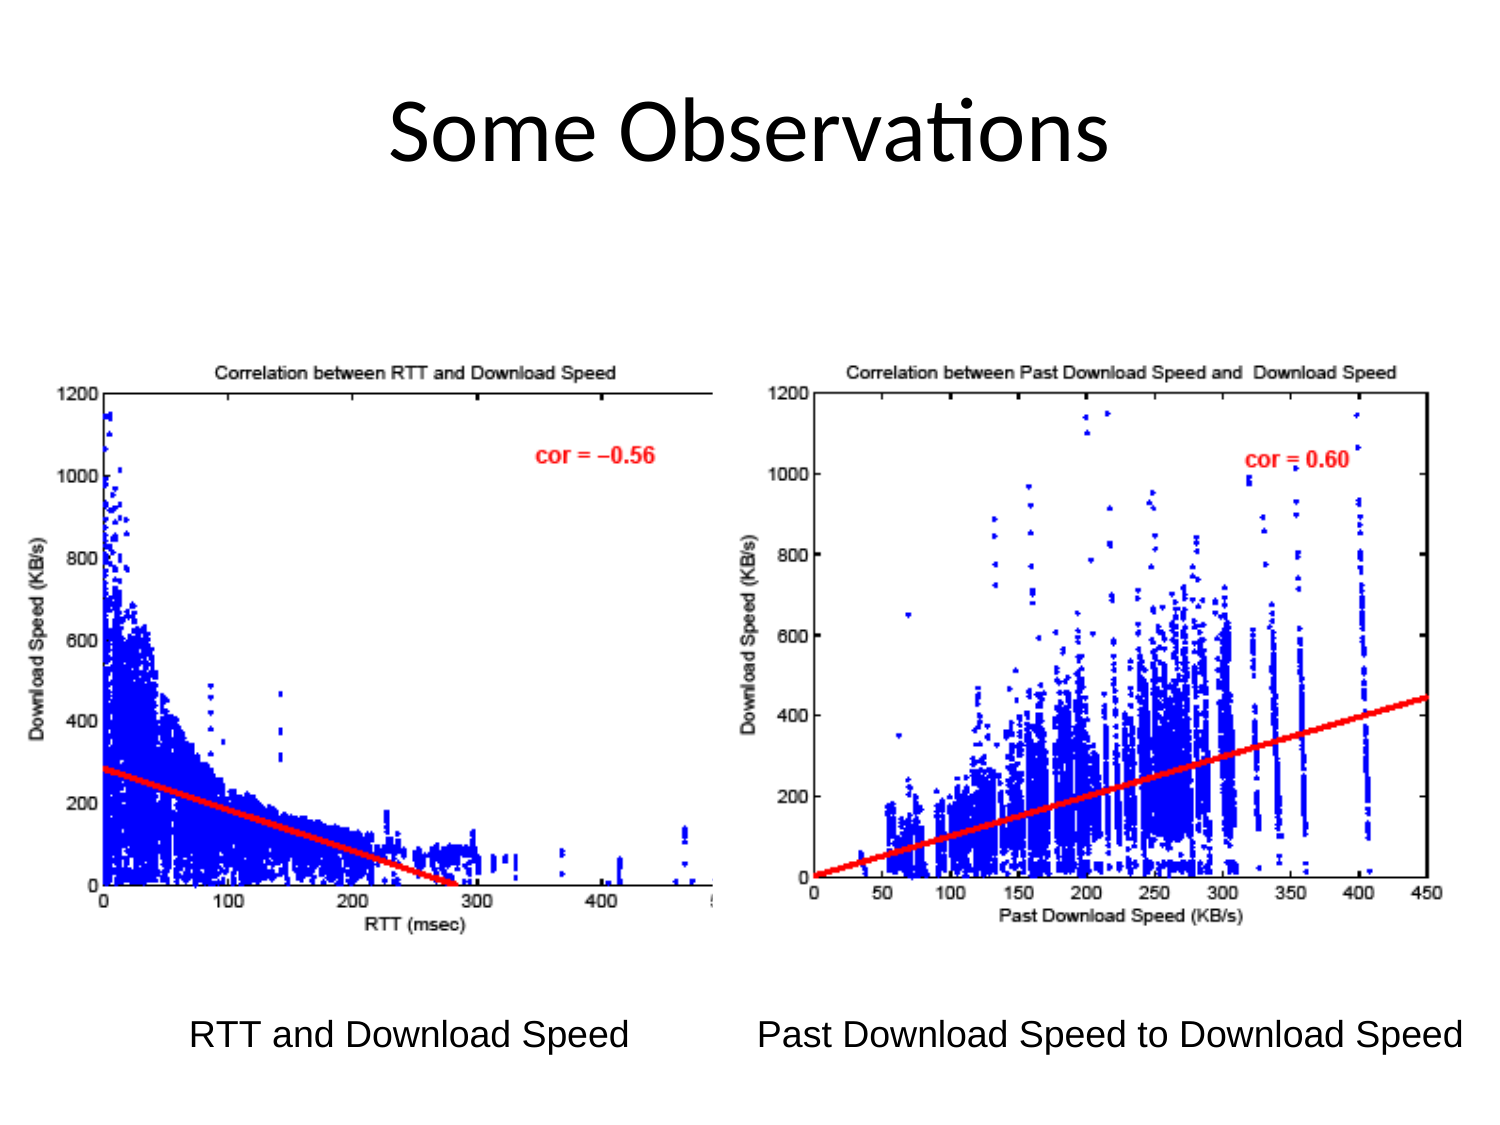

# Some Observations
 RTT and Download Speed	 Past Download Speed to Download Speed